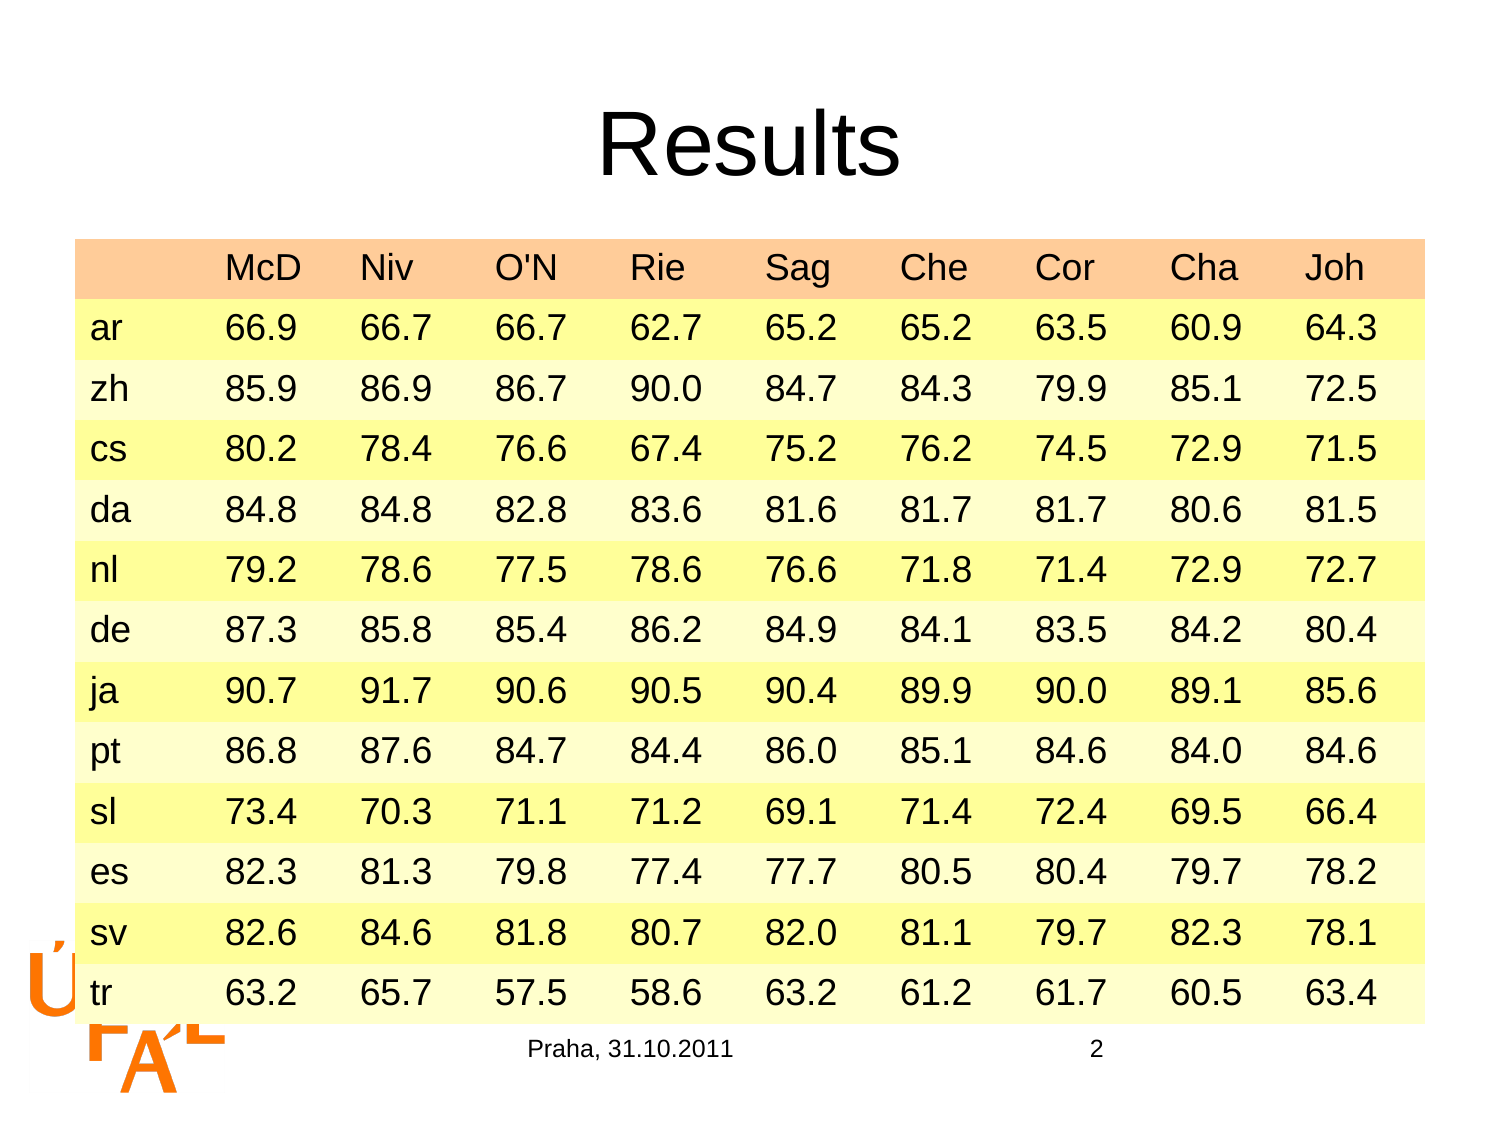

# Results
| | McD | Niv | O'N | Rie | Sag | Che | Cor | Cha | Joh |
| --- | --- | --- | --- | --- | --- | --- | --- | --- | --- |
| ar | 66.9 | 66.7 | 66.7 | 62.7 | 65.2 | 65.2 | 63.5 | 60.9 | 64.3 |
| zh | 85.9 | 86.9 | 86.7 | 90.0 | 84.7 | 84.3 | 79.9 | 85.1 | 72.5 |
| cs | 80.2 | 78.4 | 76.6 | 67.4 | 75.2 | 76.2 | 74.5 | 72.9 | 71.5 |
| da | 84.8 | 84.8 | 82.8 | 83.6 | 81.6 | 81.7 | 81.7 | 80.6 | 81.5 |
| nl | 79.2 | 78.6 | 77.5 | 78.6 | 76.6 | 71.8 | 71.4 | 72.9 | 72.7 |
| de | 87.3 | 85.8 | 85.4 | 86.2 | 84.9 | 84.1 | 83.5 | 84.2 | 80.4 |
| ja | 90.7 | 91.7 | 90.6 | 90.5 | 90.4 | 89.9 | 90.0 | 89.1 | 85.6 |
| pt | 86.8 | 87.6 | 84.7 | 84.4 | 86.0 | 85.1 | 84.6 | 84.0 | 84.6 |
| sl | 73.4 | 70.3 | 71.1 | 71.2 | 69.1 | 71.4 | 72.4 | 69.5 | 66.4 |
| es | 82.3 | 81.3 | 79.8 | 77.4 | 77.7 | 80.5 | 80.4 | 79.7 | 78.2 |
| sv | 82.6 | 84.6 | 81.8 | 80.7 | 82.0 | 81.1 | 79.7 | 82.3 | 78.1 |
| tr | 63.2 | 65.7 | 57.5 | 58.6 | 63.2 | 61.2 | 61.7 | 60.5 | 63.4 |
Praha, 31.10.2011
2